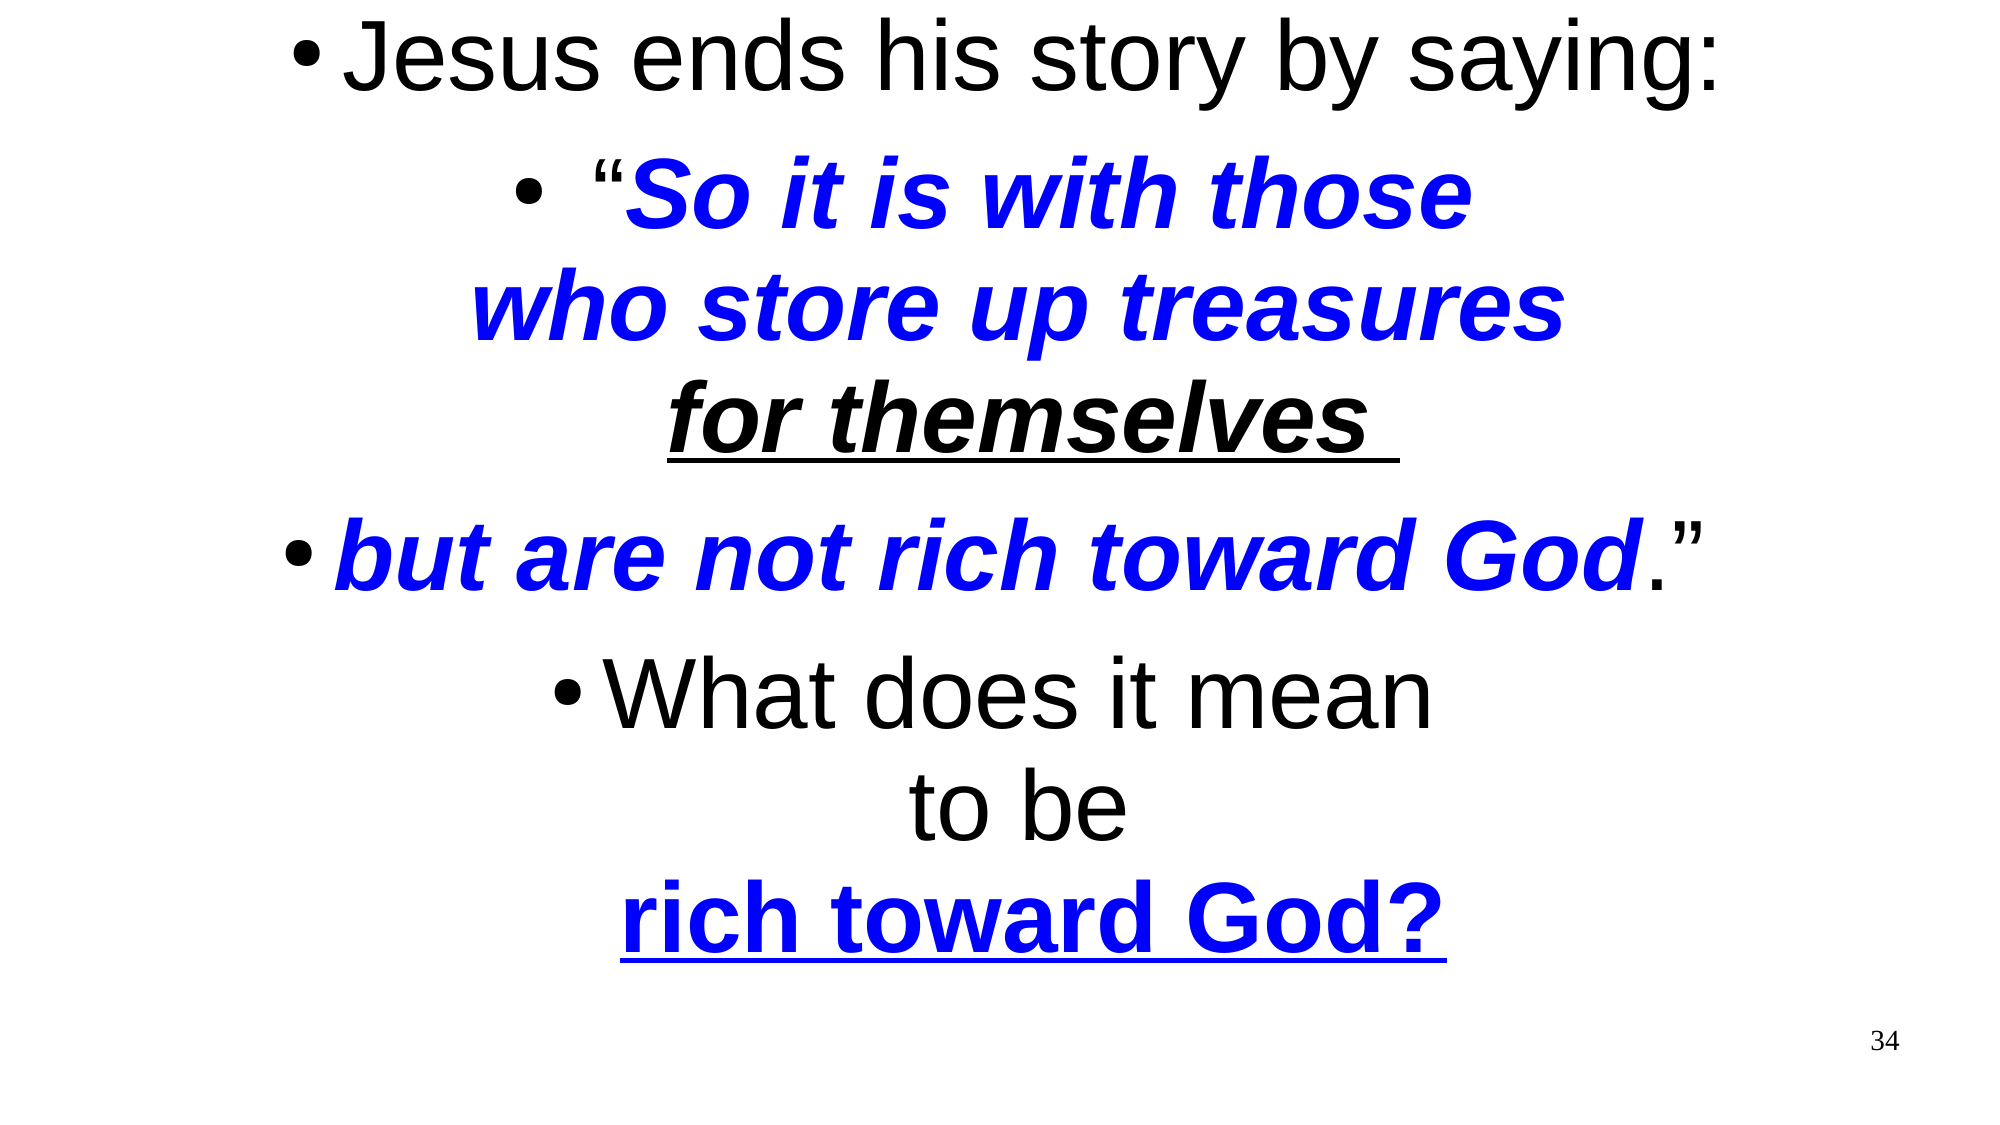

# Jesus ends his story by saying:
 “So it is with those
who store up treasures
for themselves
but are not rich toward God.”
What does it mean
to be
rich toward God?
34